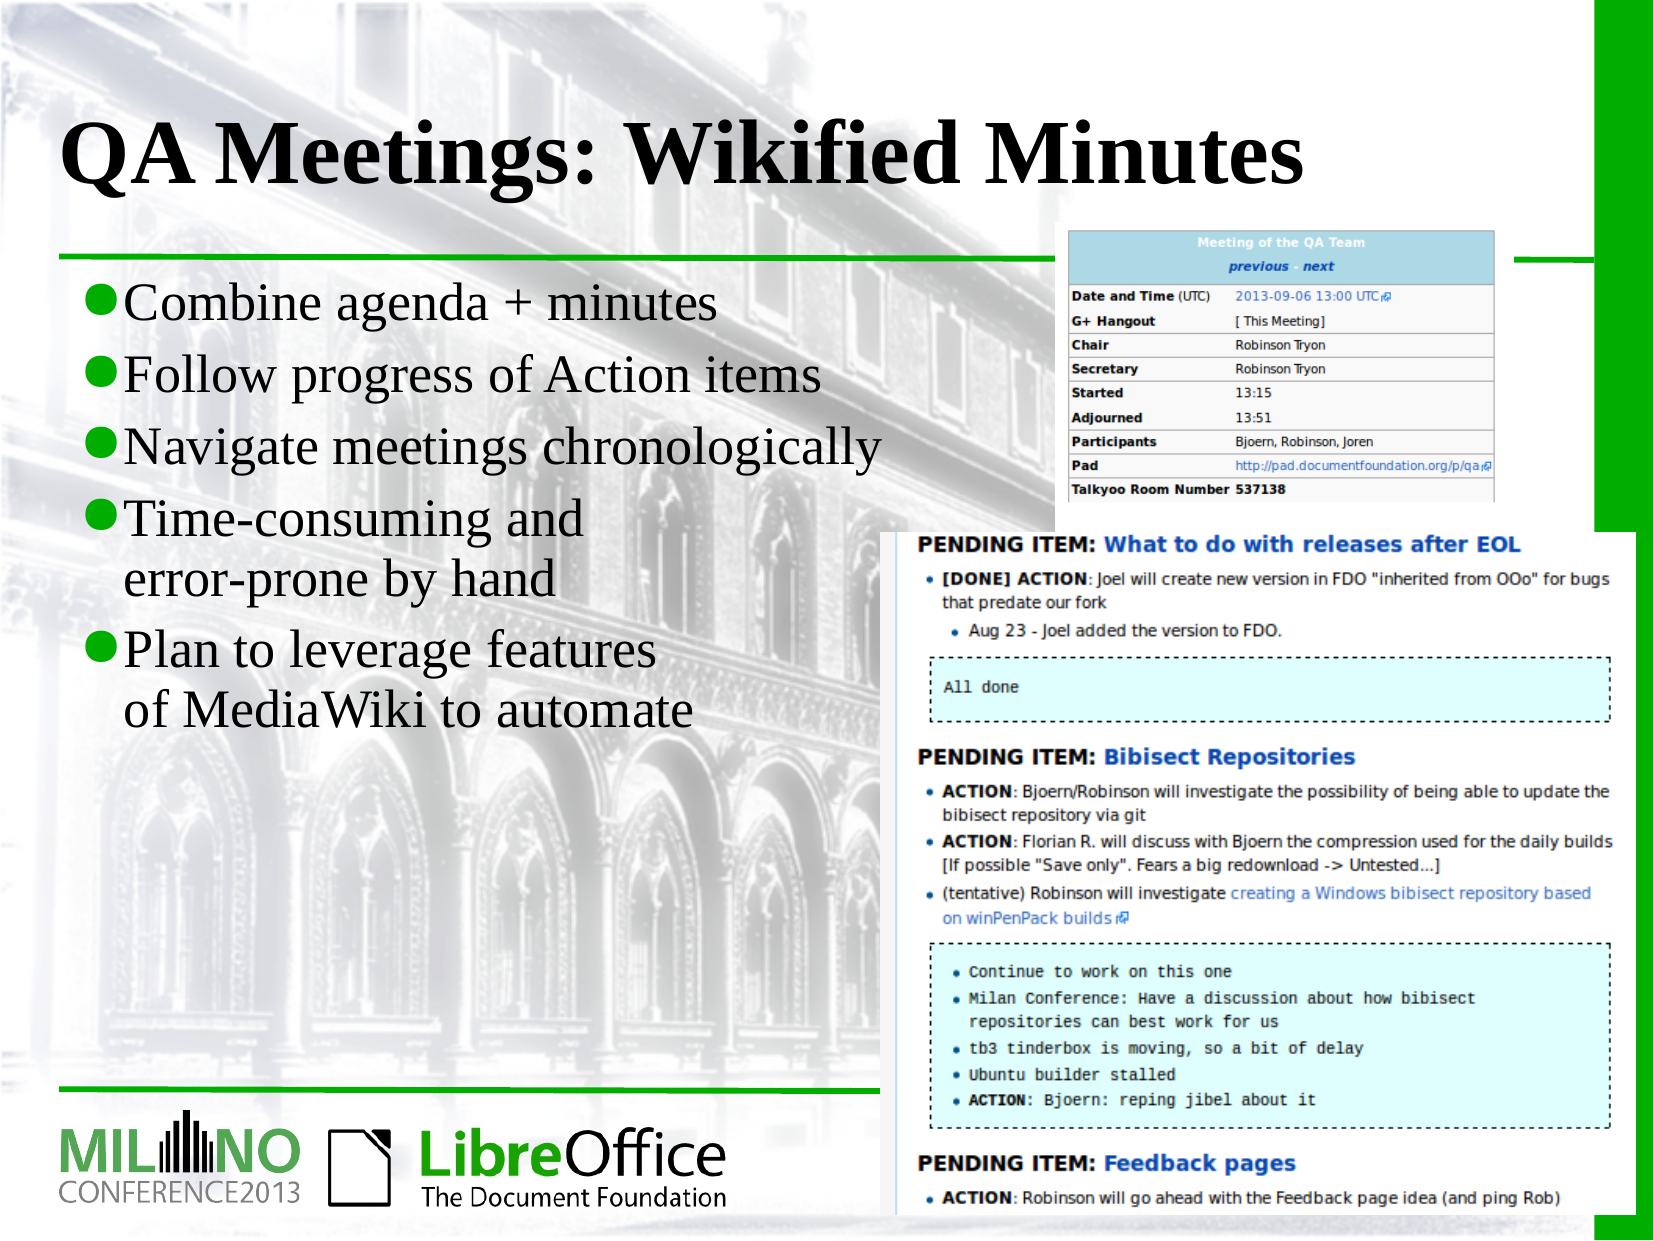

# QA Meetings: Wikified Minutes
Combine agenda + minutes
Follow progress of Action items
Navigate meetings chronologically
Time-consuming and
error-prone by hand
Plan to leverage features
of MediaWiki to automate